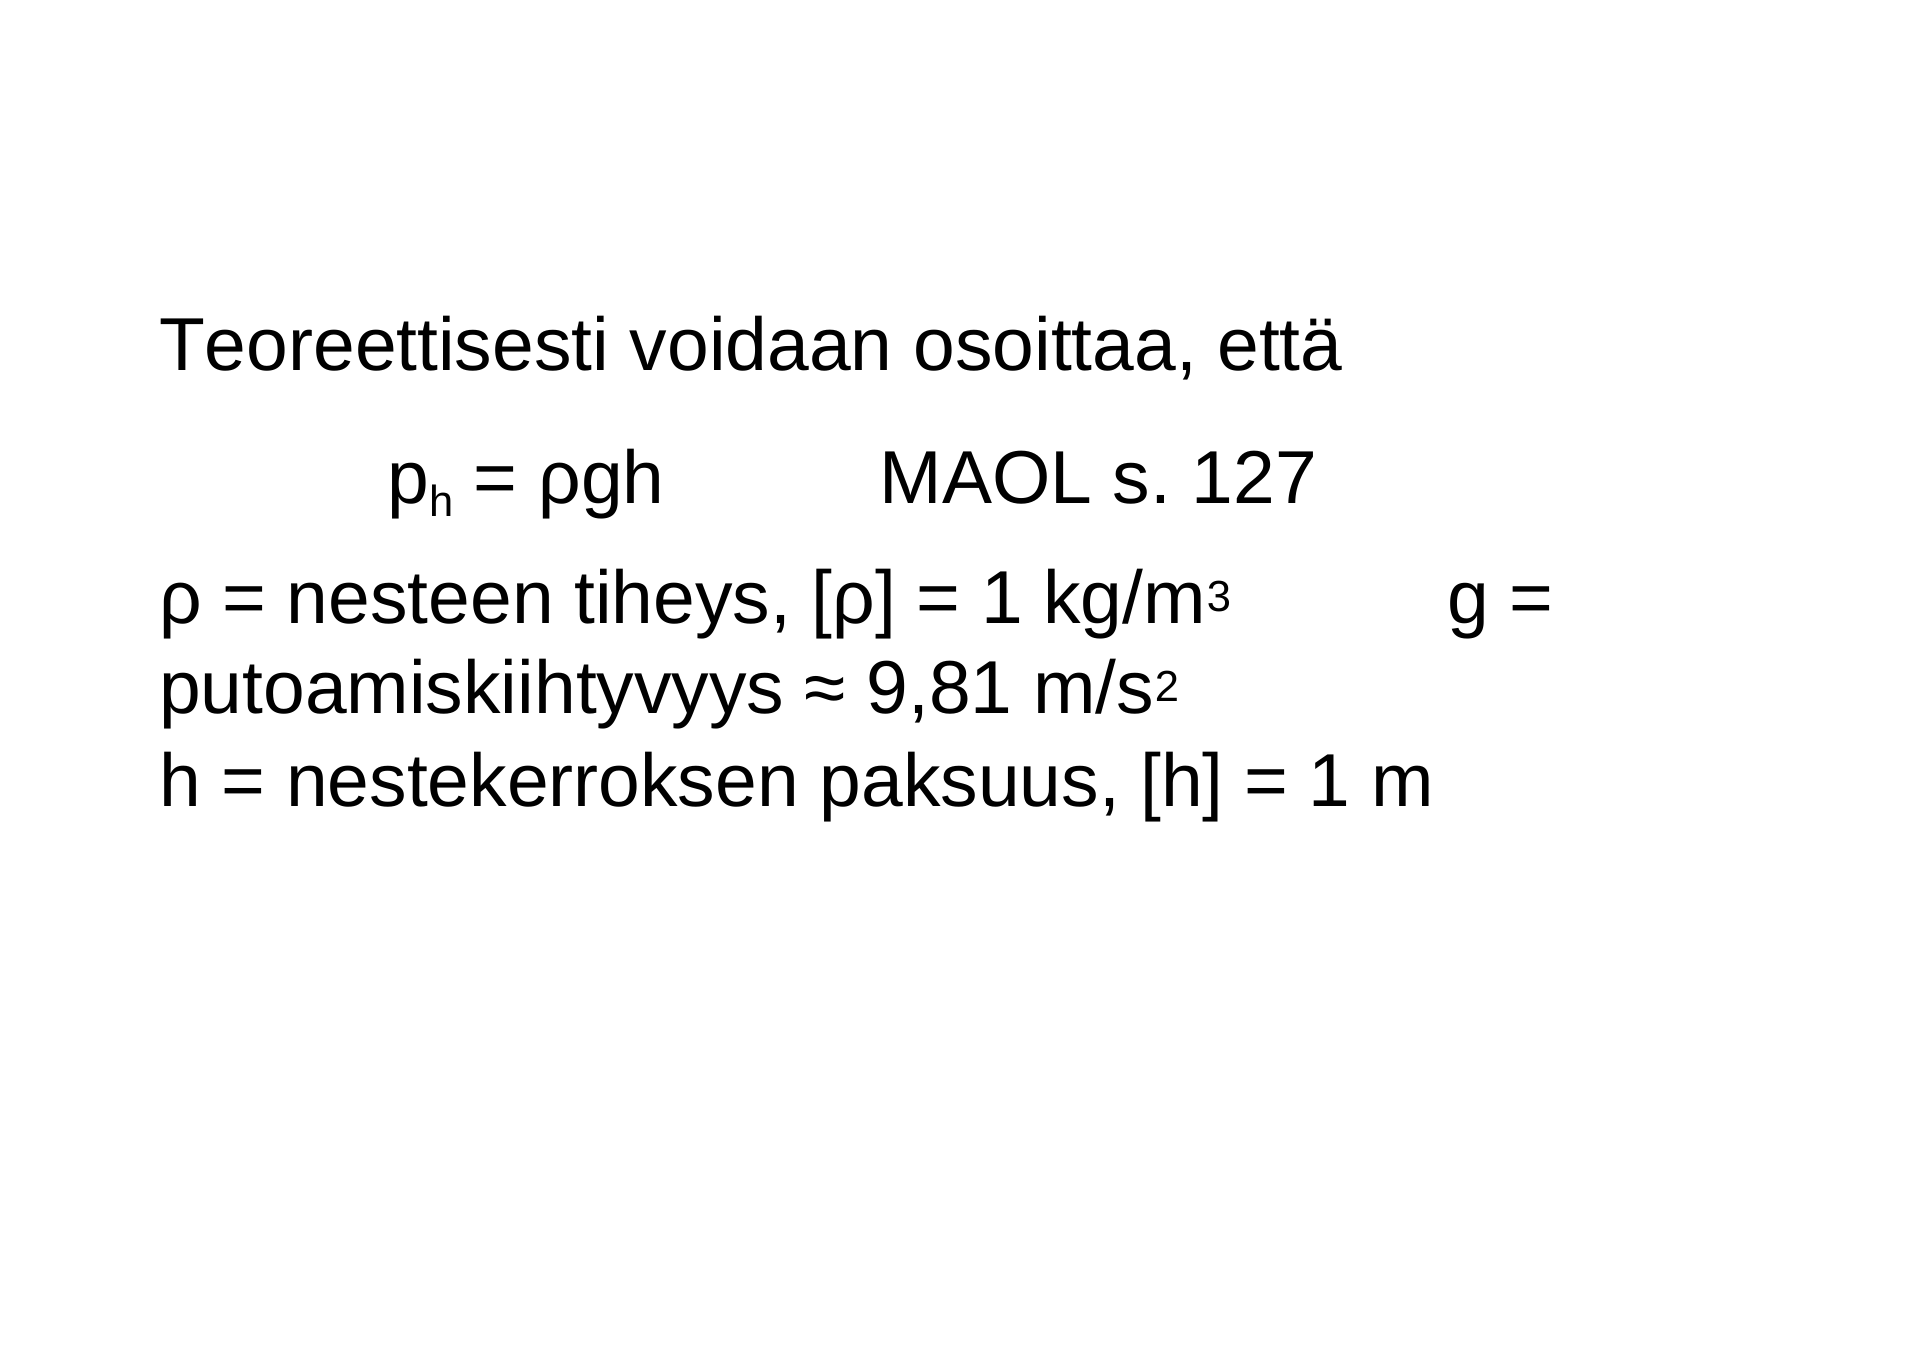

Teoreettisesti voidaan osoittaa, että
 ph = ρgh MAOL s. 127
ρ = nesteen tiheys, [ρ] = 1 kg/m3 g = putoamiskiihtyvyys ≈ 9,81 m/s2
h = nestekerroksen paksuus, [h] = 1 m